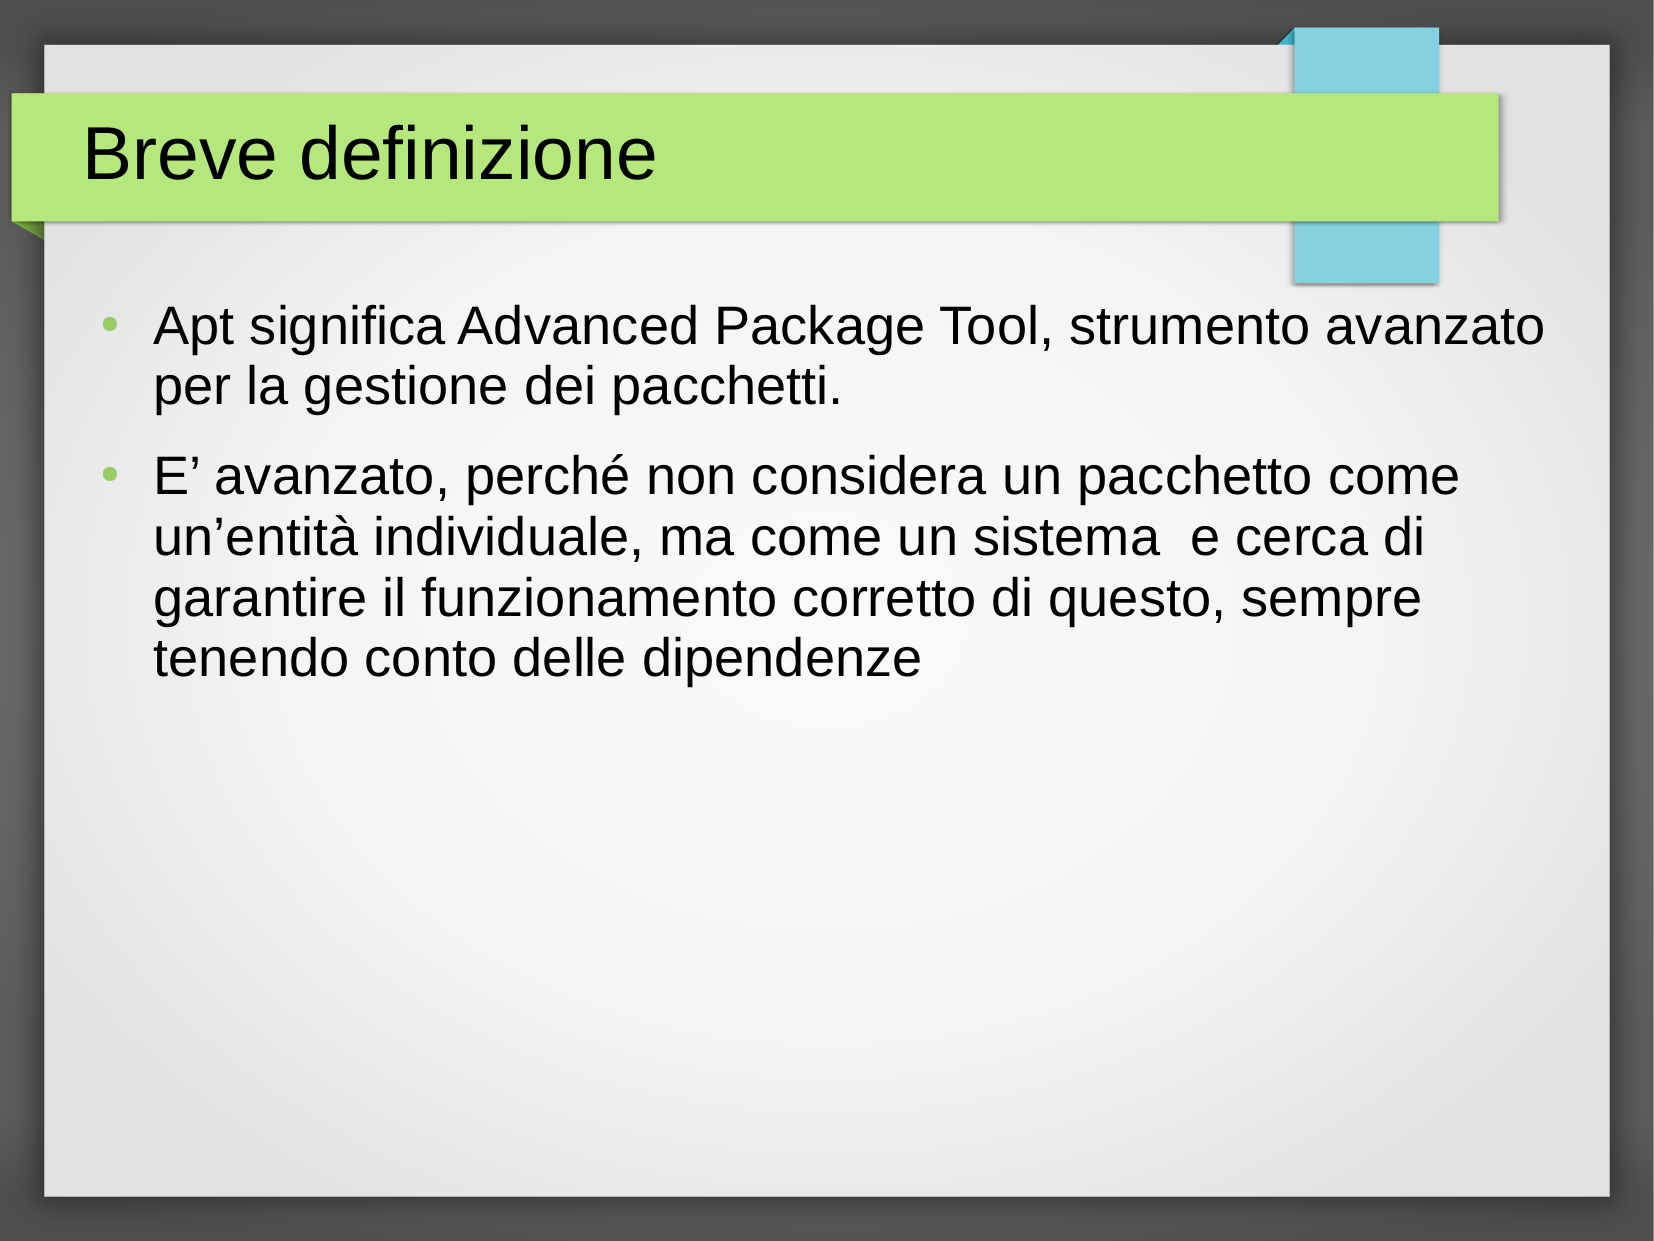

# Breve definizione
Apt significa Advanced Package Tool, strumento avanzato per la gestione dei pacchetti.
E’ avanzato, perché non considera un pacchetto come un’entità individuale, ma come un sistema e cerca di garantire il funzionamento corretto di questo, sempre tenendo conto delle dipendenze